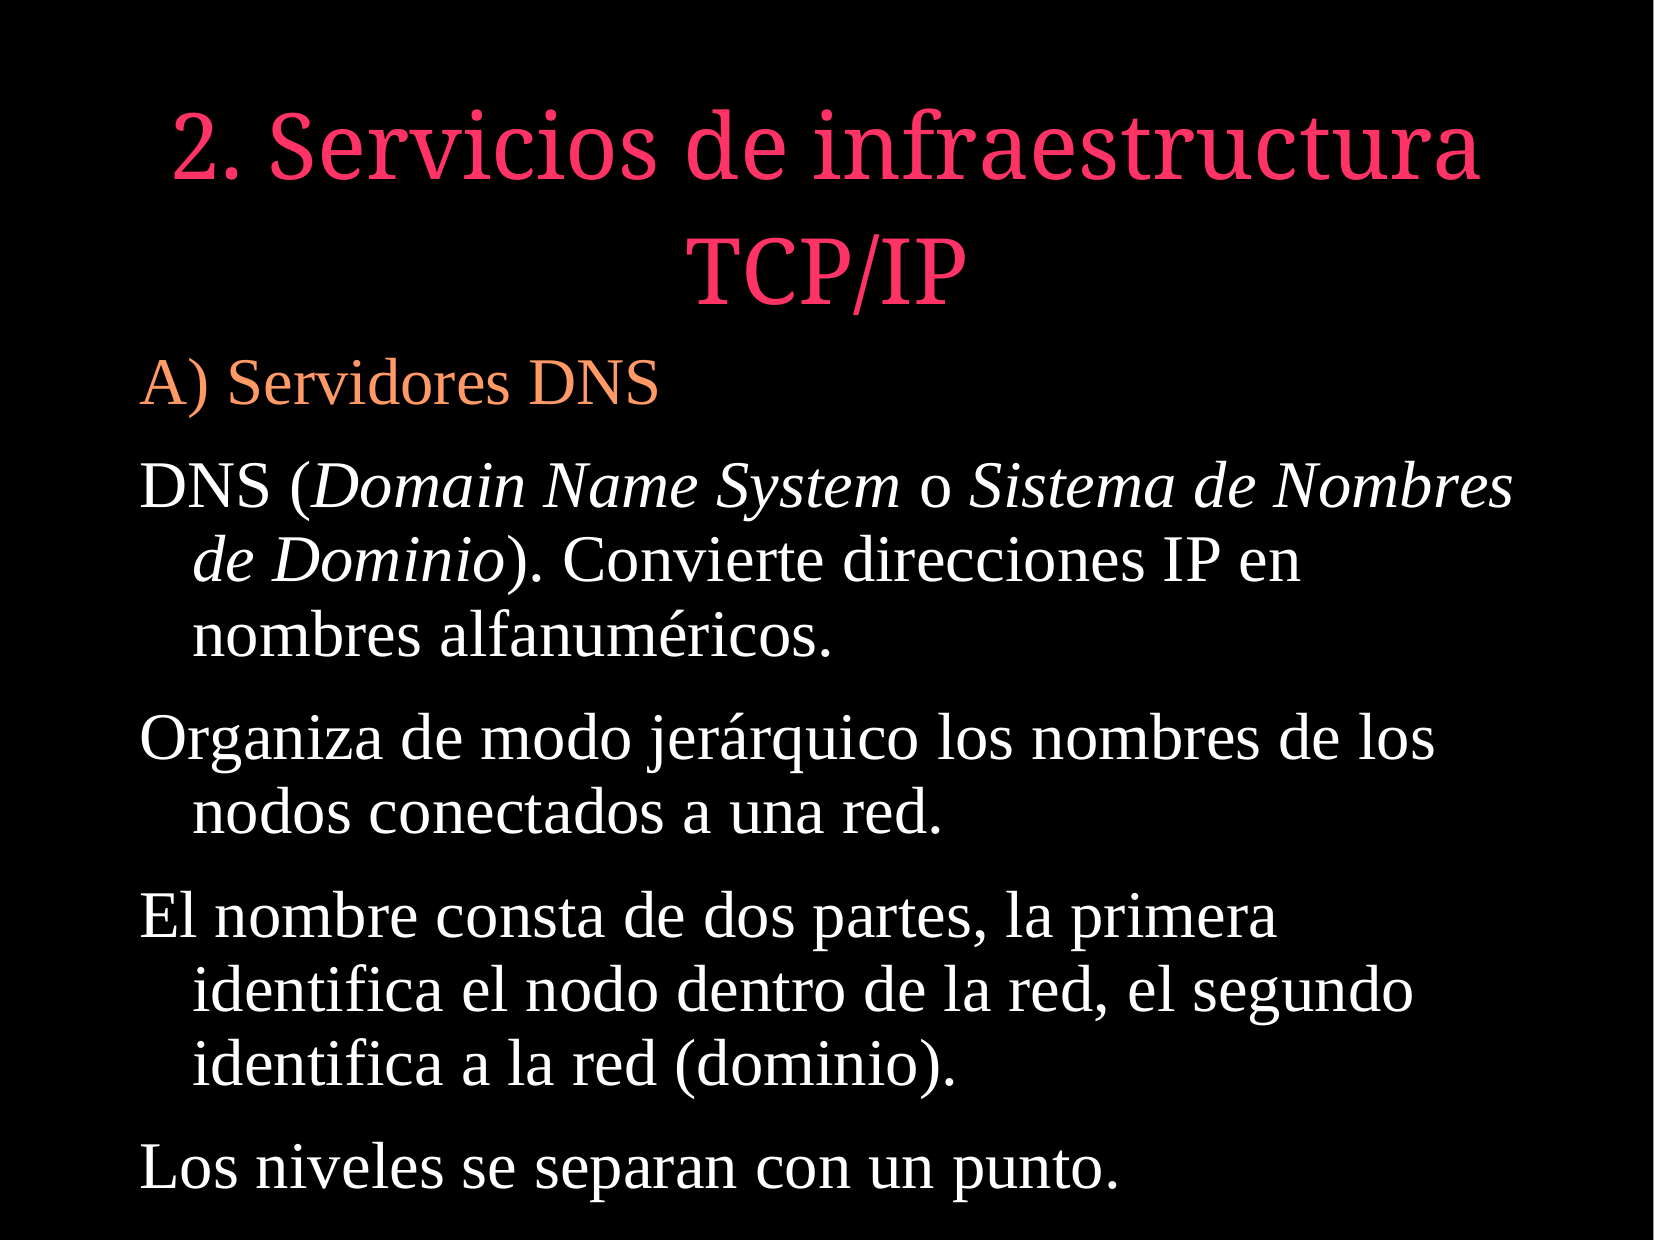

# 2. Servicios de infraestructura TCP/IP
A) Servidores DNS
DNS (Domain Name System o Sistema de Nombres de Dominio). Convierte direcciones IP en nombres alfanuméricos.
Organiza de modo jerárquico los nombres de los nodos conectados a una red.
El nombre consta de dos partes, la primera identifica el nodo dentro de la red, el segundo identifica a la red (dominio).
Los niveles se separan con un punto.